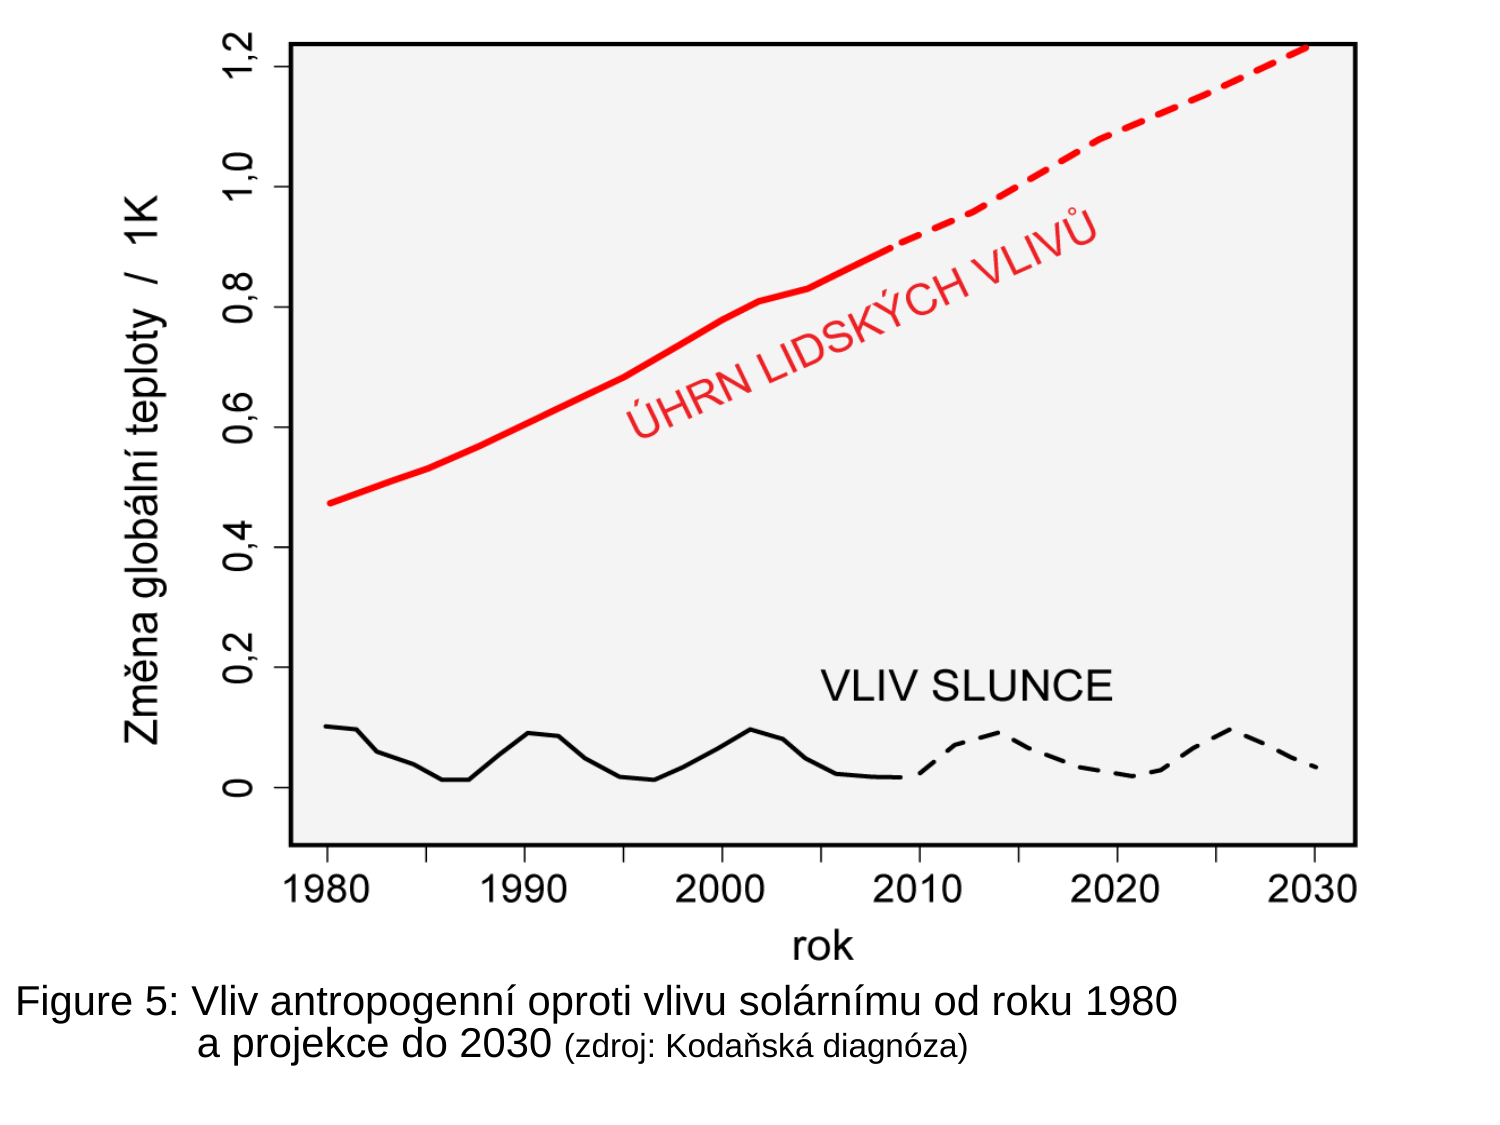

# Figure 5: Vliv antropogenní oproti vlivu solárnímu od roku 1980 			 a projekce do 2030 (zdroj: Kodaňská diagnóza)